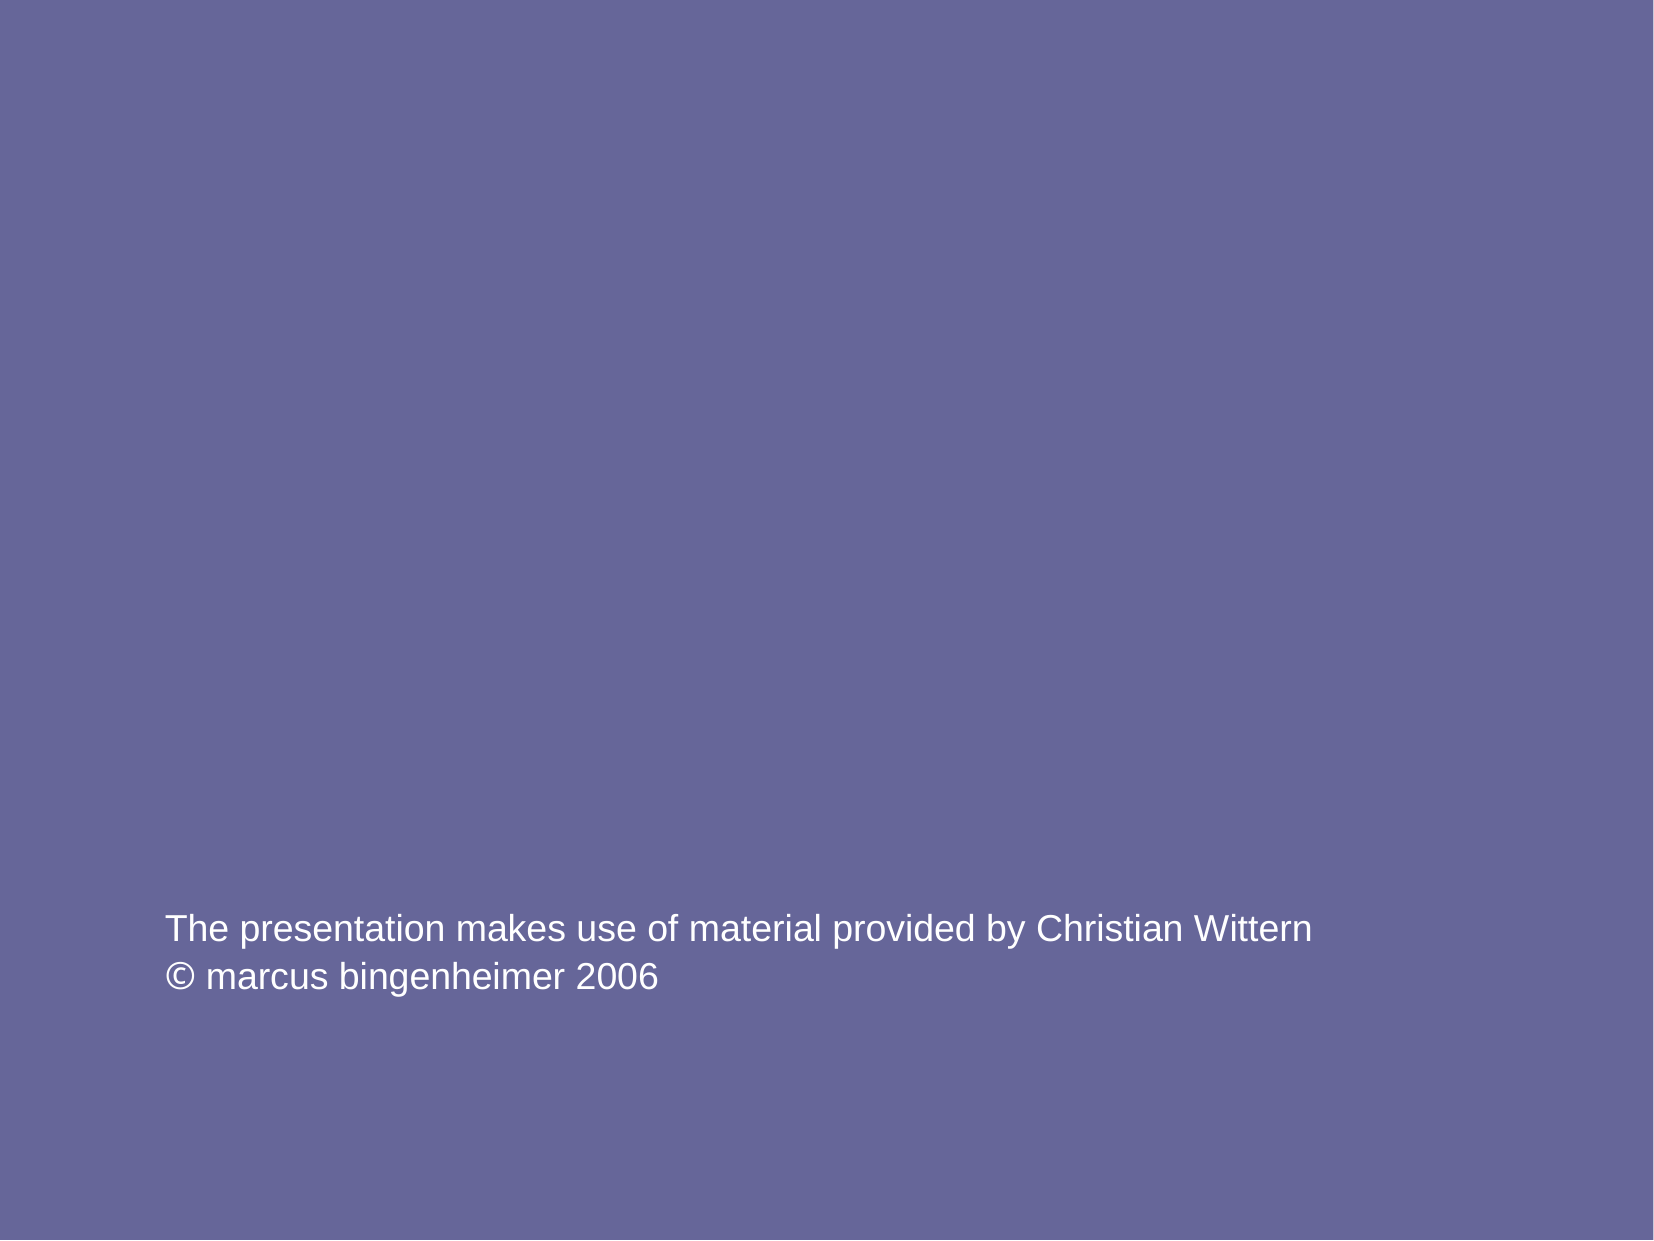

The presentation makes use of material provided by Christian Wittern
© marcus bingenheimer 2006